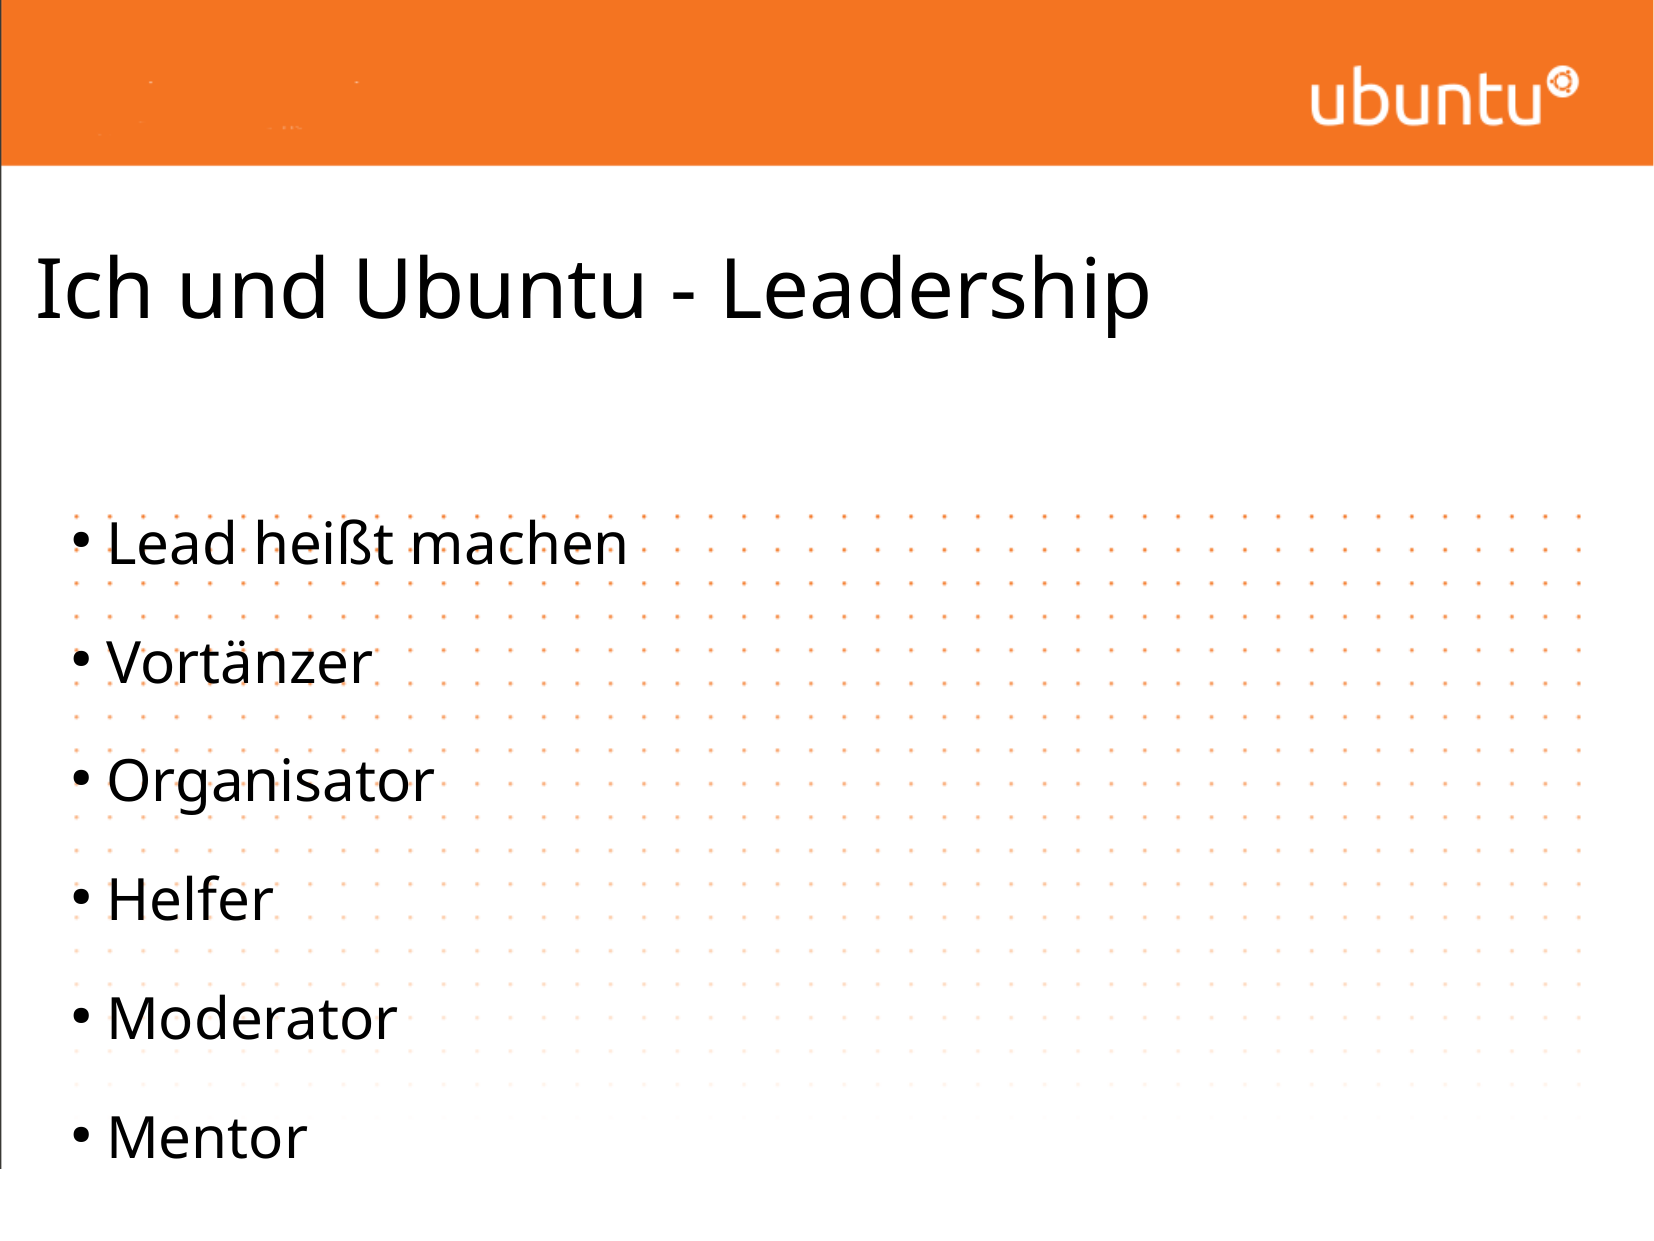

# Ich und Ubuntu - Leadership
Lead heißt machen
Vortänzer
Organisator
Helfer
Moderator
Mentor